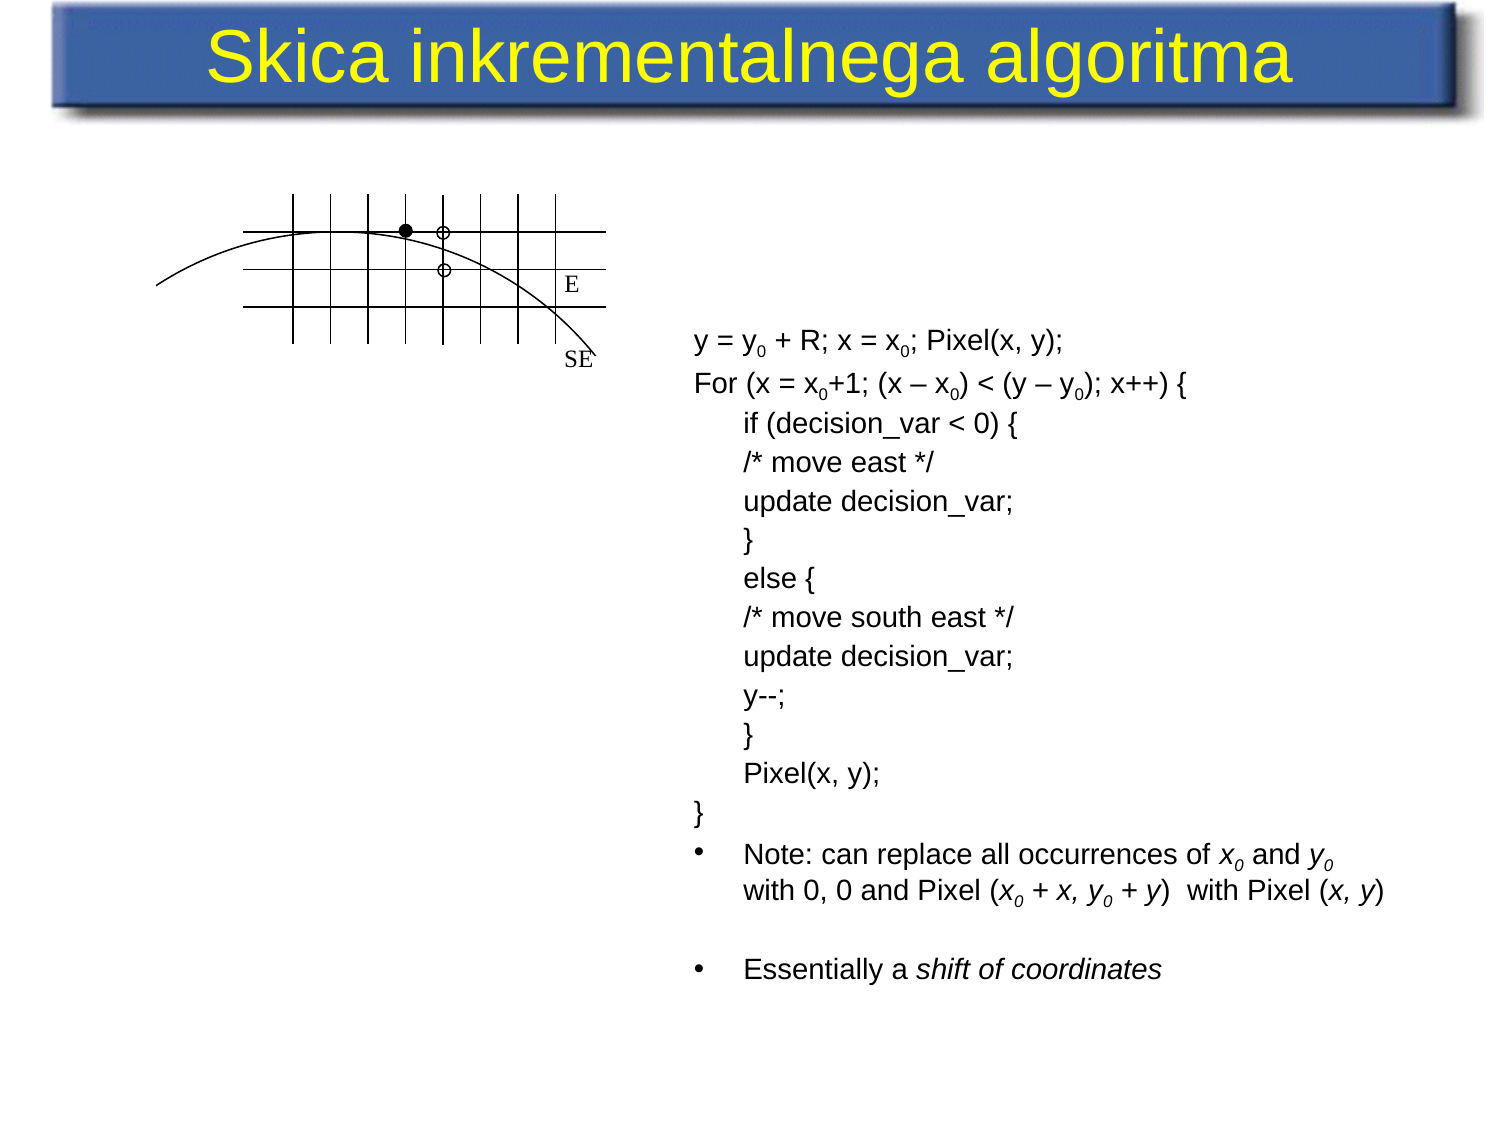

Skica inkrementalnega algoritma
E
y = y0 + R; x = x0; Pixel(x, y);
For (x = x0+1; (x – x0) < (y – y0); x++) {
	if (decision_var < 0) {
		/* move east */
		update decision_var;
	}
	else {
		/* move south east */
		update decision_var;
		y--;
	}
	Pixel(x, y);
}
Note: can replace all occurrences of x0 and y0 with 0, 0 and Pixel (x0 + x, y0 + y) with Pixel (x, y)
Essentially a shift of coordinates
SE